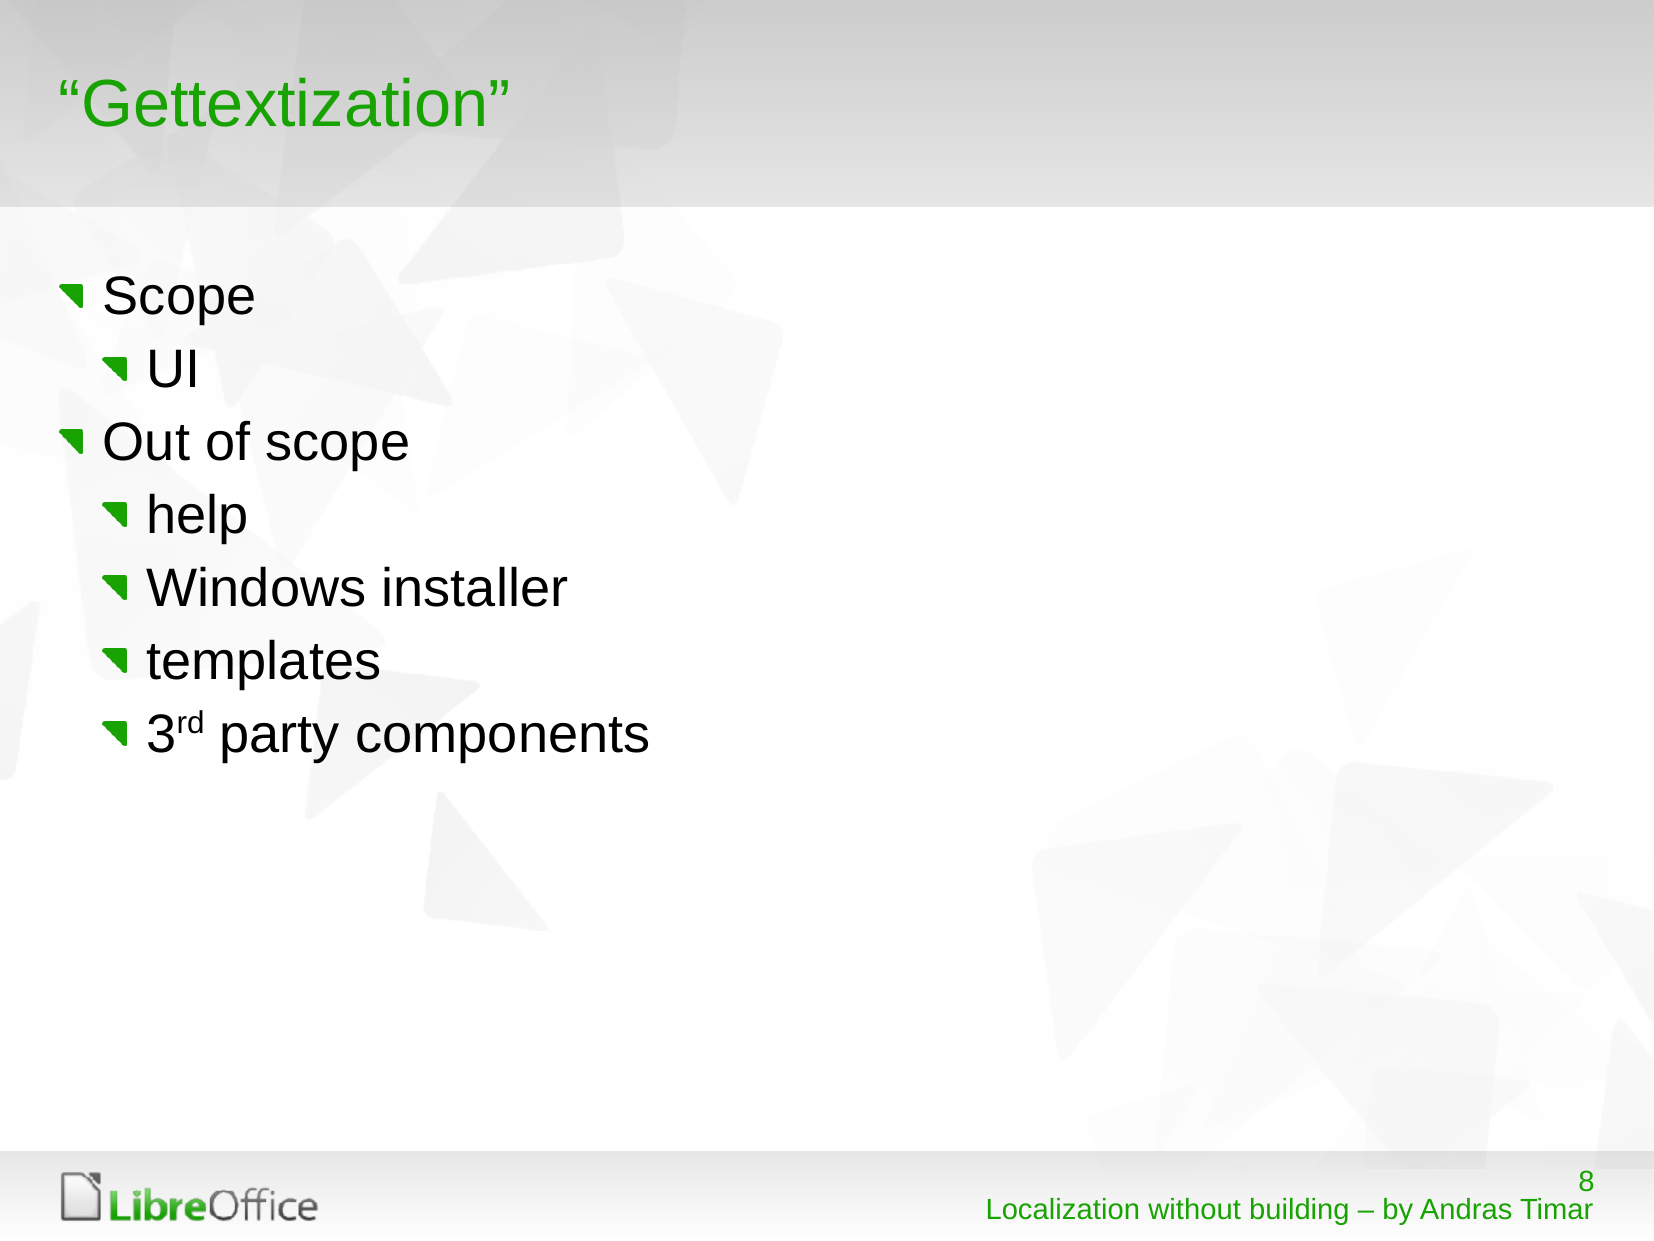

# “Gettextization”
Scope
UI
Out of scope
help
Windows installer
templates
3rd party components
8
Localization without building – by Andras Timar